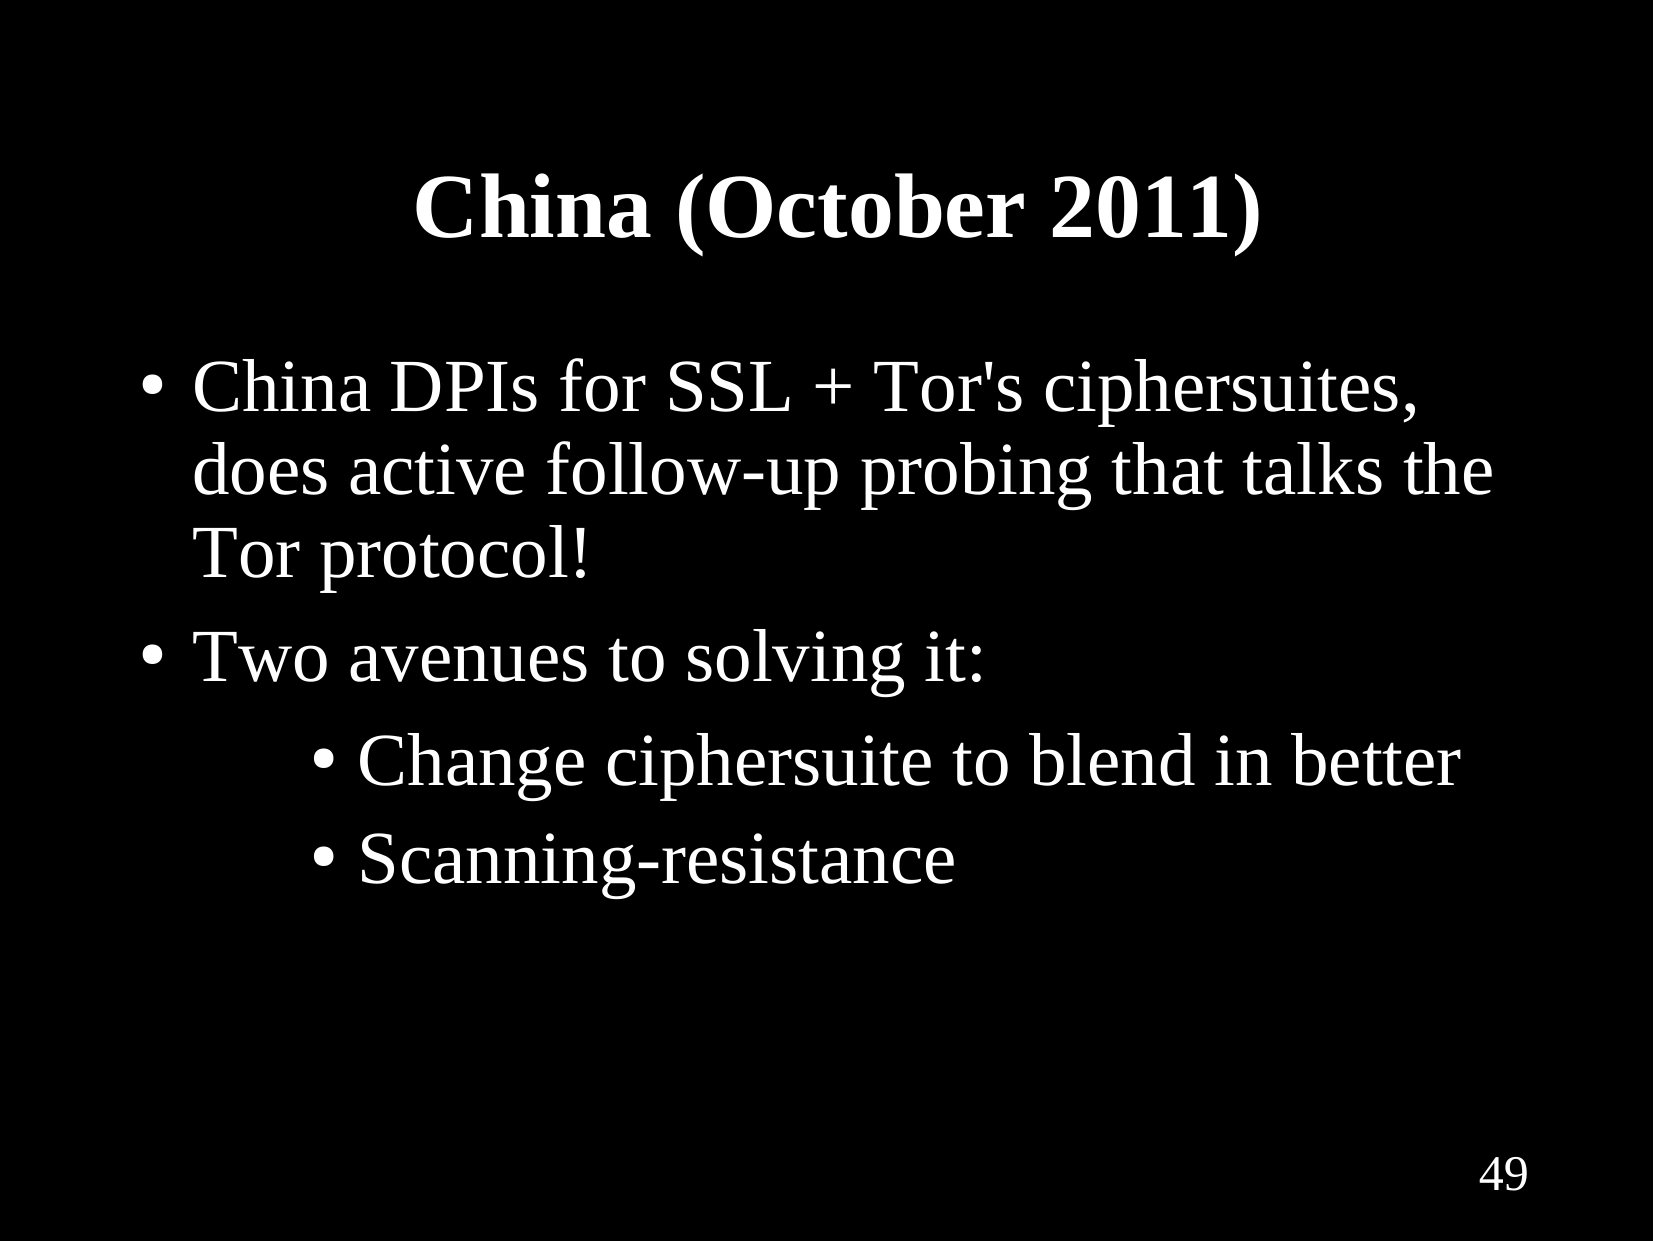

# China (October 2011)
China DPIs for SSL + Tor's ciphersuites, does active follow-up probing that talks the Tor protocol!
Two avenues to solving it:
Change ciphersuite to blend in better
Scanning-resistance